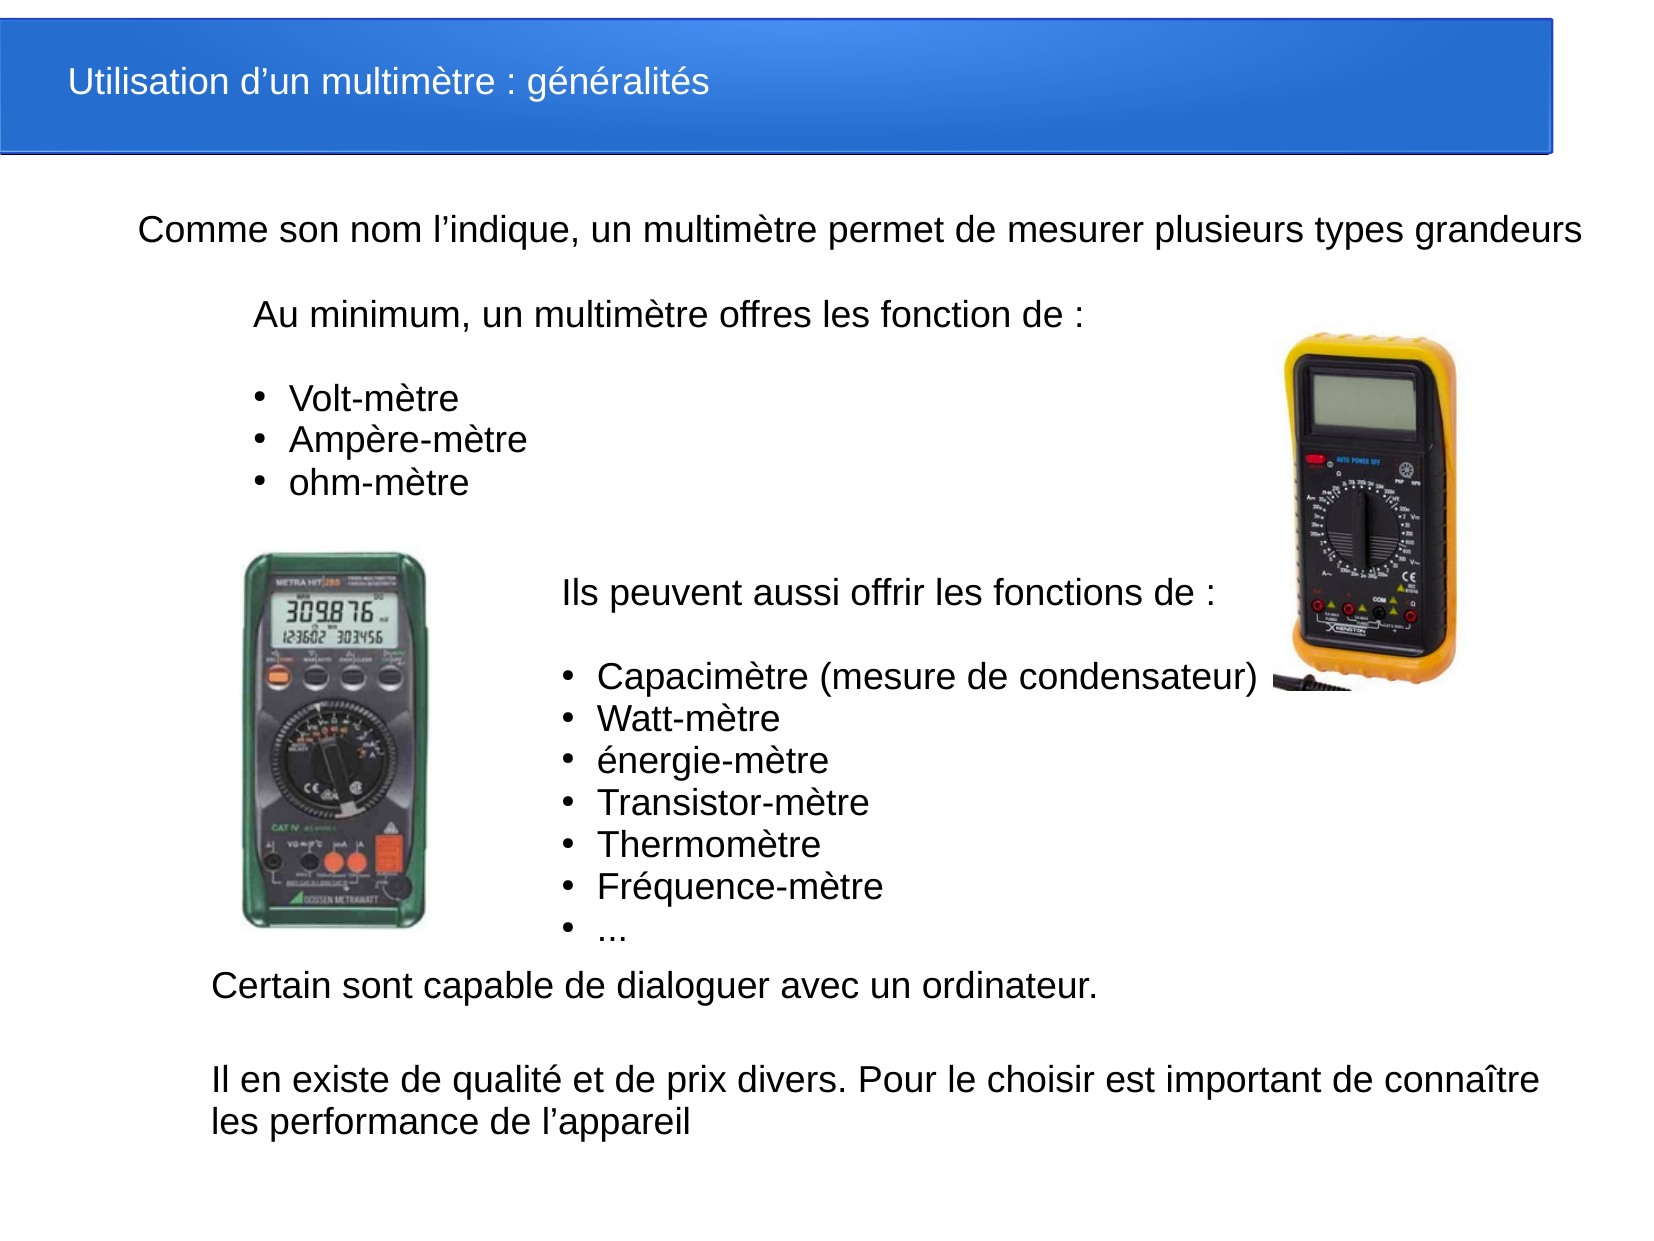

Utilisation d’un multimètre : généralités
Comme son nom l’indique, un multimètre permet de mesurer plusieurs types grandeurs
Au minimum, un multimètre offres les fonction de :
Volt-mètre
Ampère-mètre
ohm-mètre
Ils peuvent aussi offrir les fonctions de :
Capacimètre (mesure de condensateur)
Watt-mètre
énergie-mètre
Transistor-mètre
Thermomètre
Fréquence-mètre
...
Certain sont capable de dialoguer avec un ordinateur.
Il en existe de qualité et de prix divers. Pour le choisir est important de connaître les performance de l’appareil